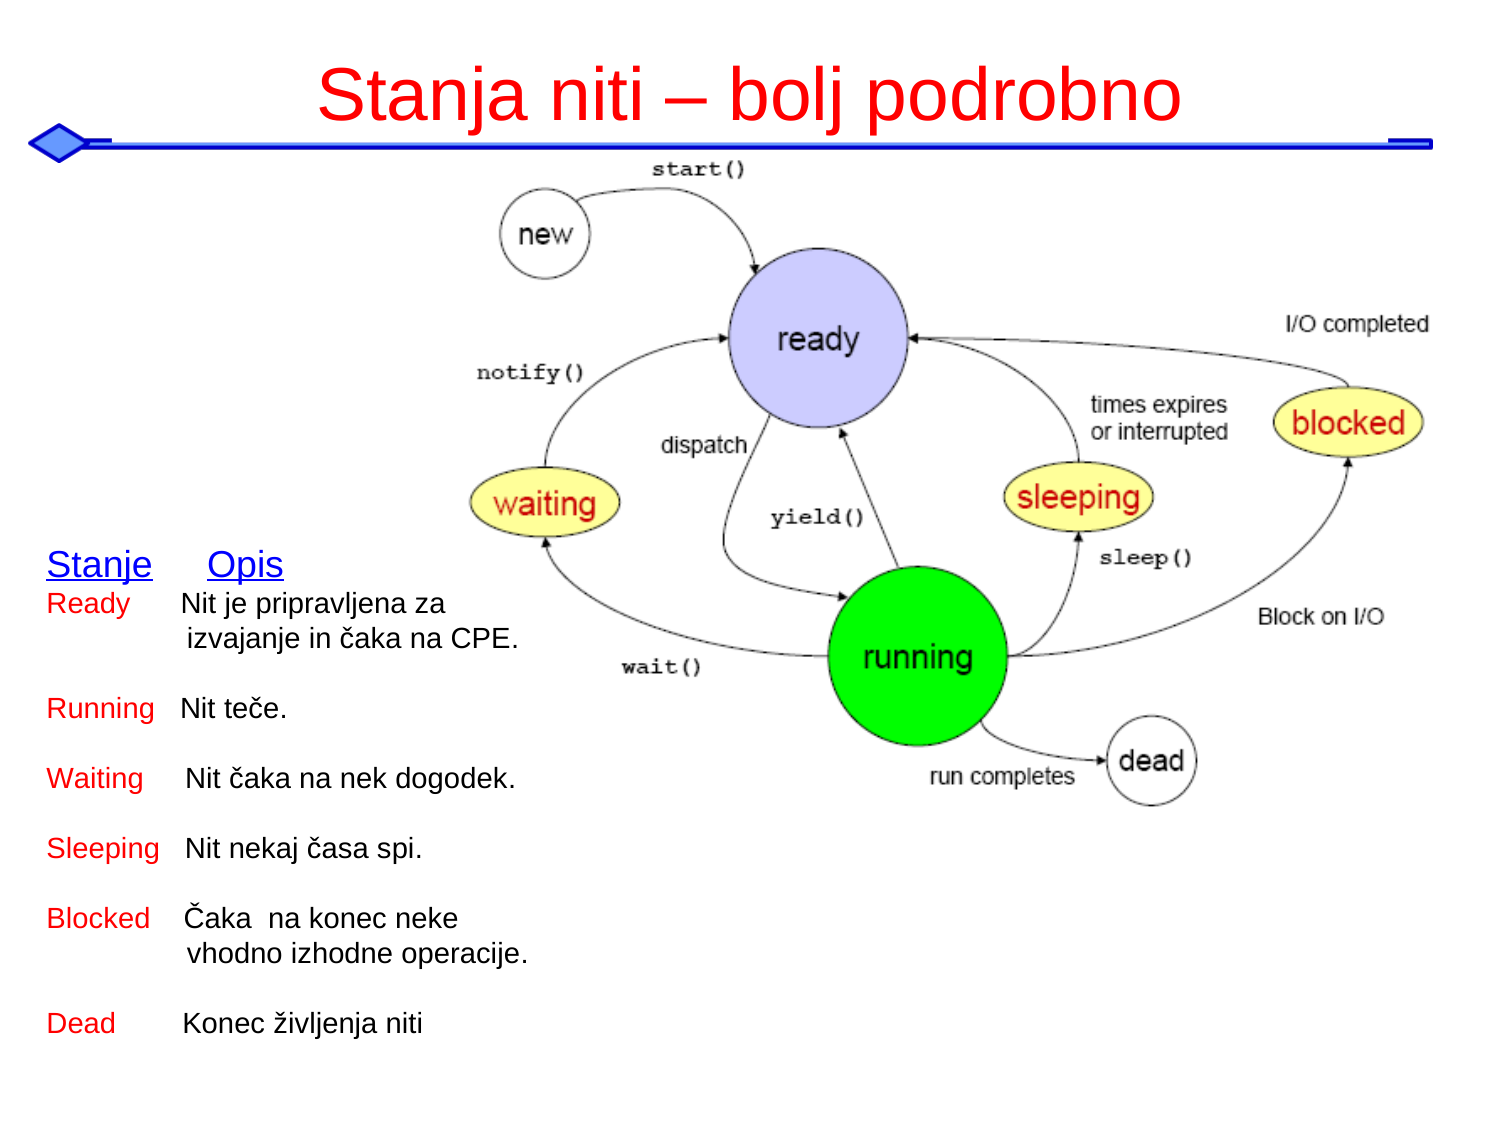

# Stanja niti – bolj podrobno
Stanje	 Opis
Ready Nit je pripravljena za
 izvajanje in čaka na CPE.
Running Nit teče.
Waiting Nit čaka na nek dogodek.
Sleeping Nit nekaj časa spi.
Blocked Čaka na konec neke
 vhodno izhodne operacije.
Dead Konec življenja niti